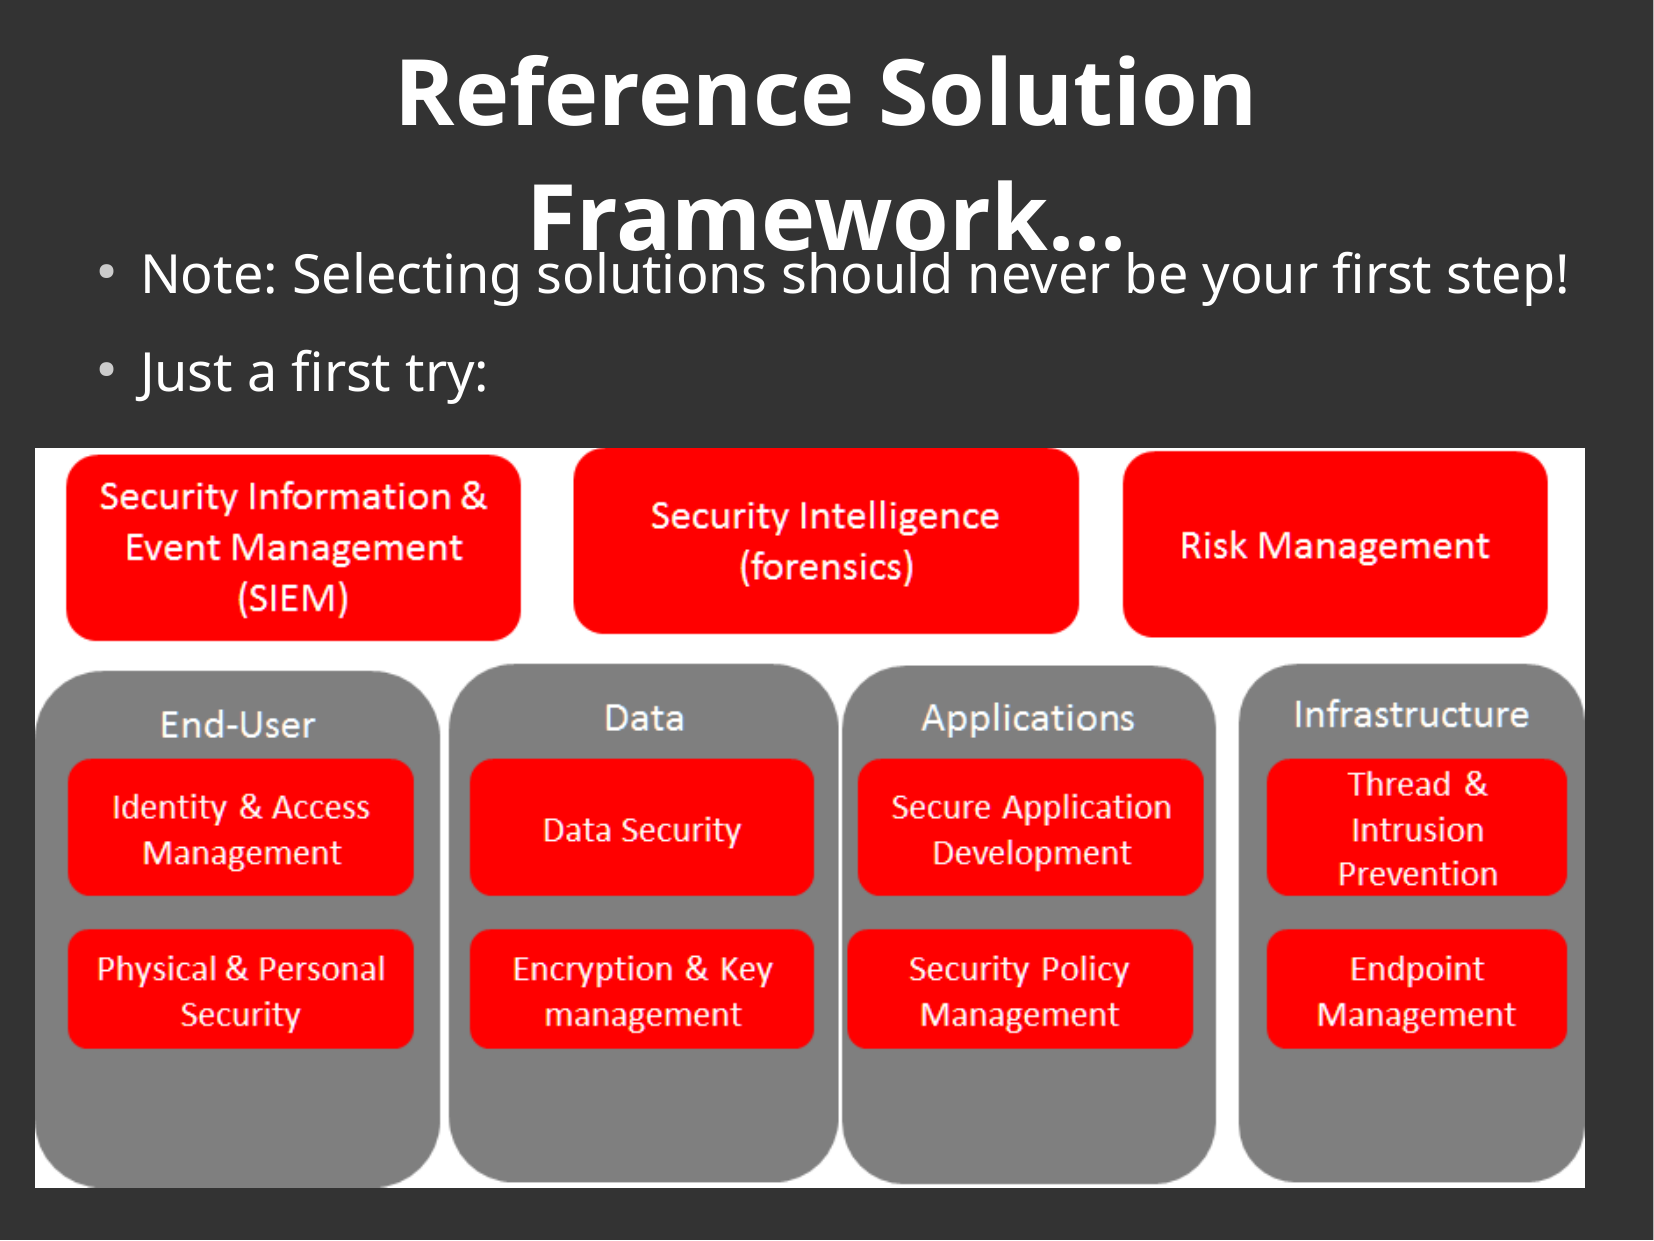

# Reference Solution Framework...
Note: Selecting solutions should never be your first step!
Just a first try: